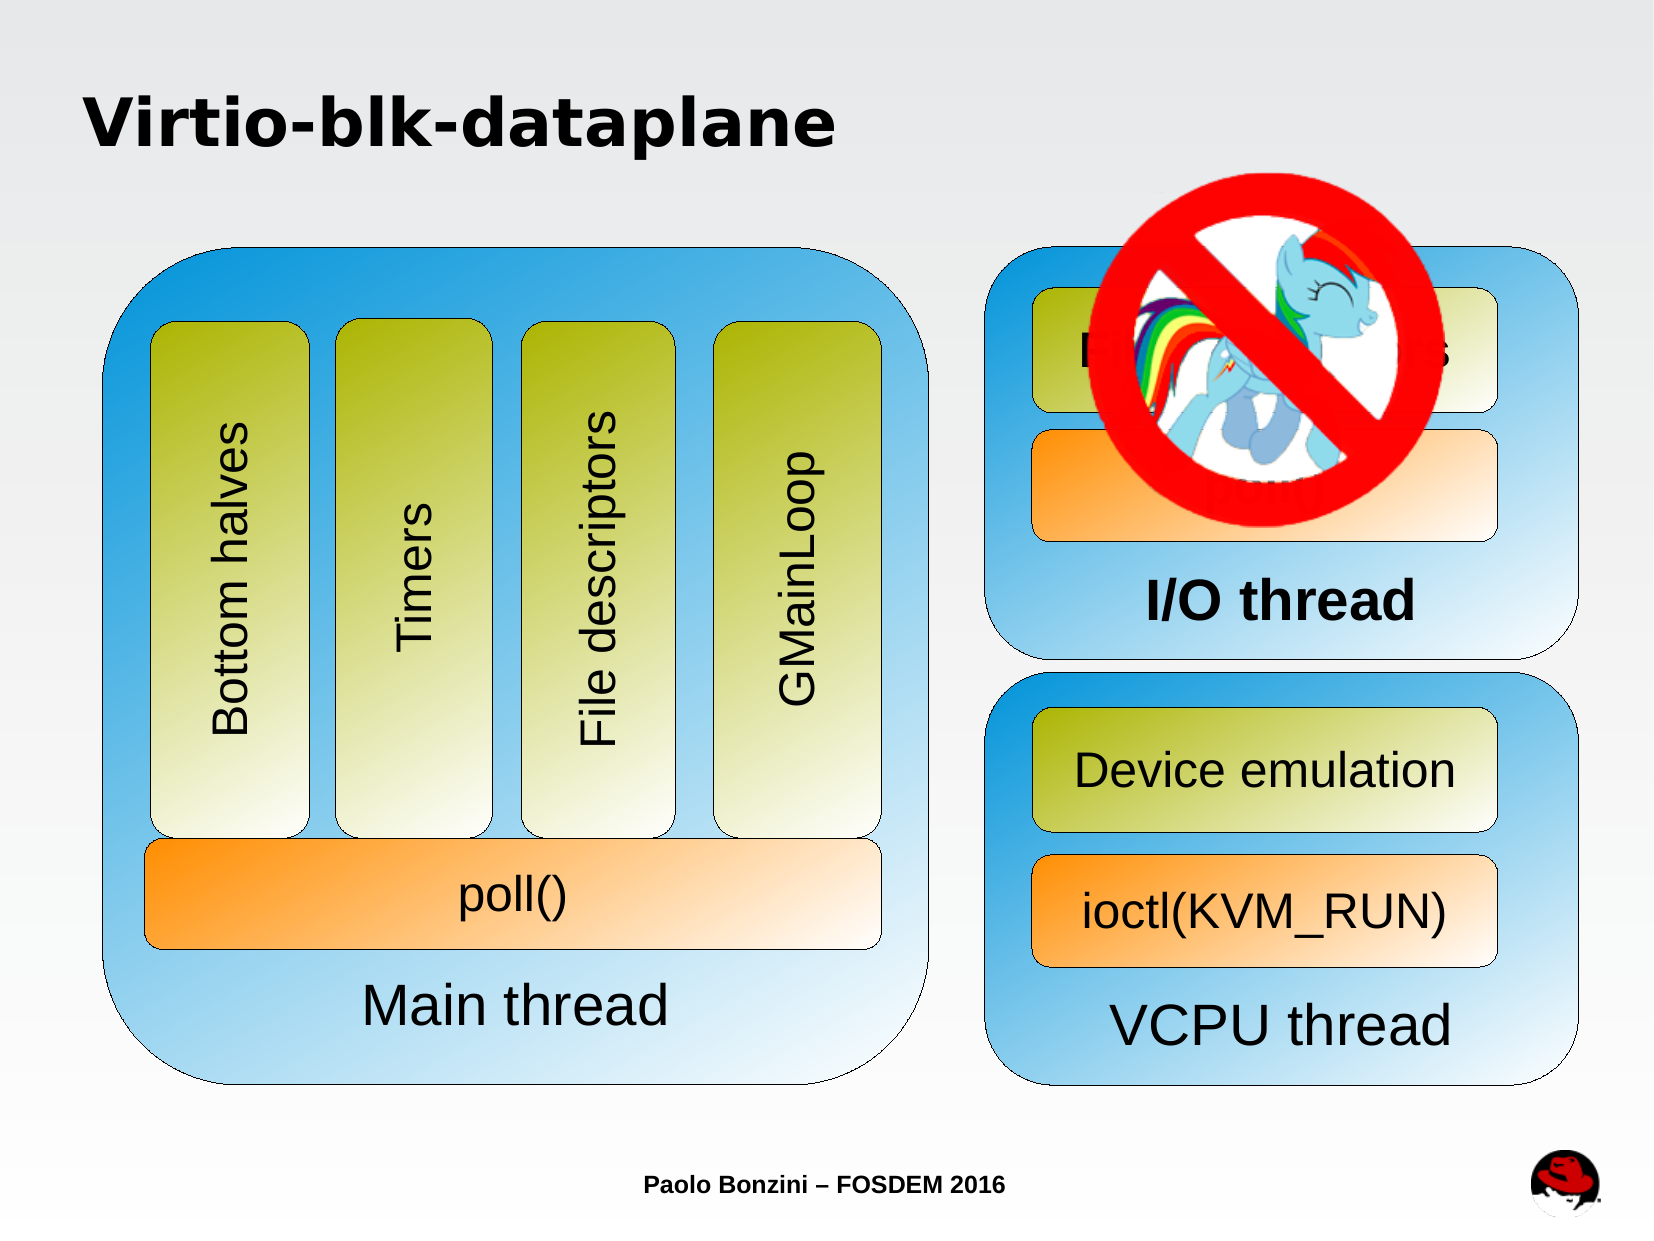

# Virtio-blk-dataplane
I/O thread
File descriptors
poll()
Main thread
GMainLoop
Timers
Bottom halves
File descriptors
VCPU thread
Device emulation
ioctl(KVM_RUN)
poll()